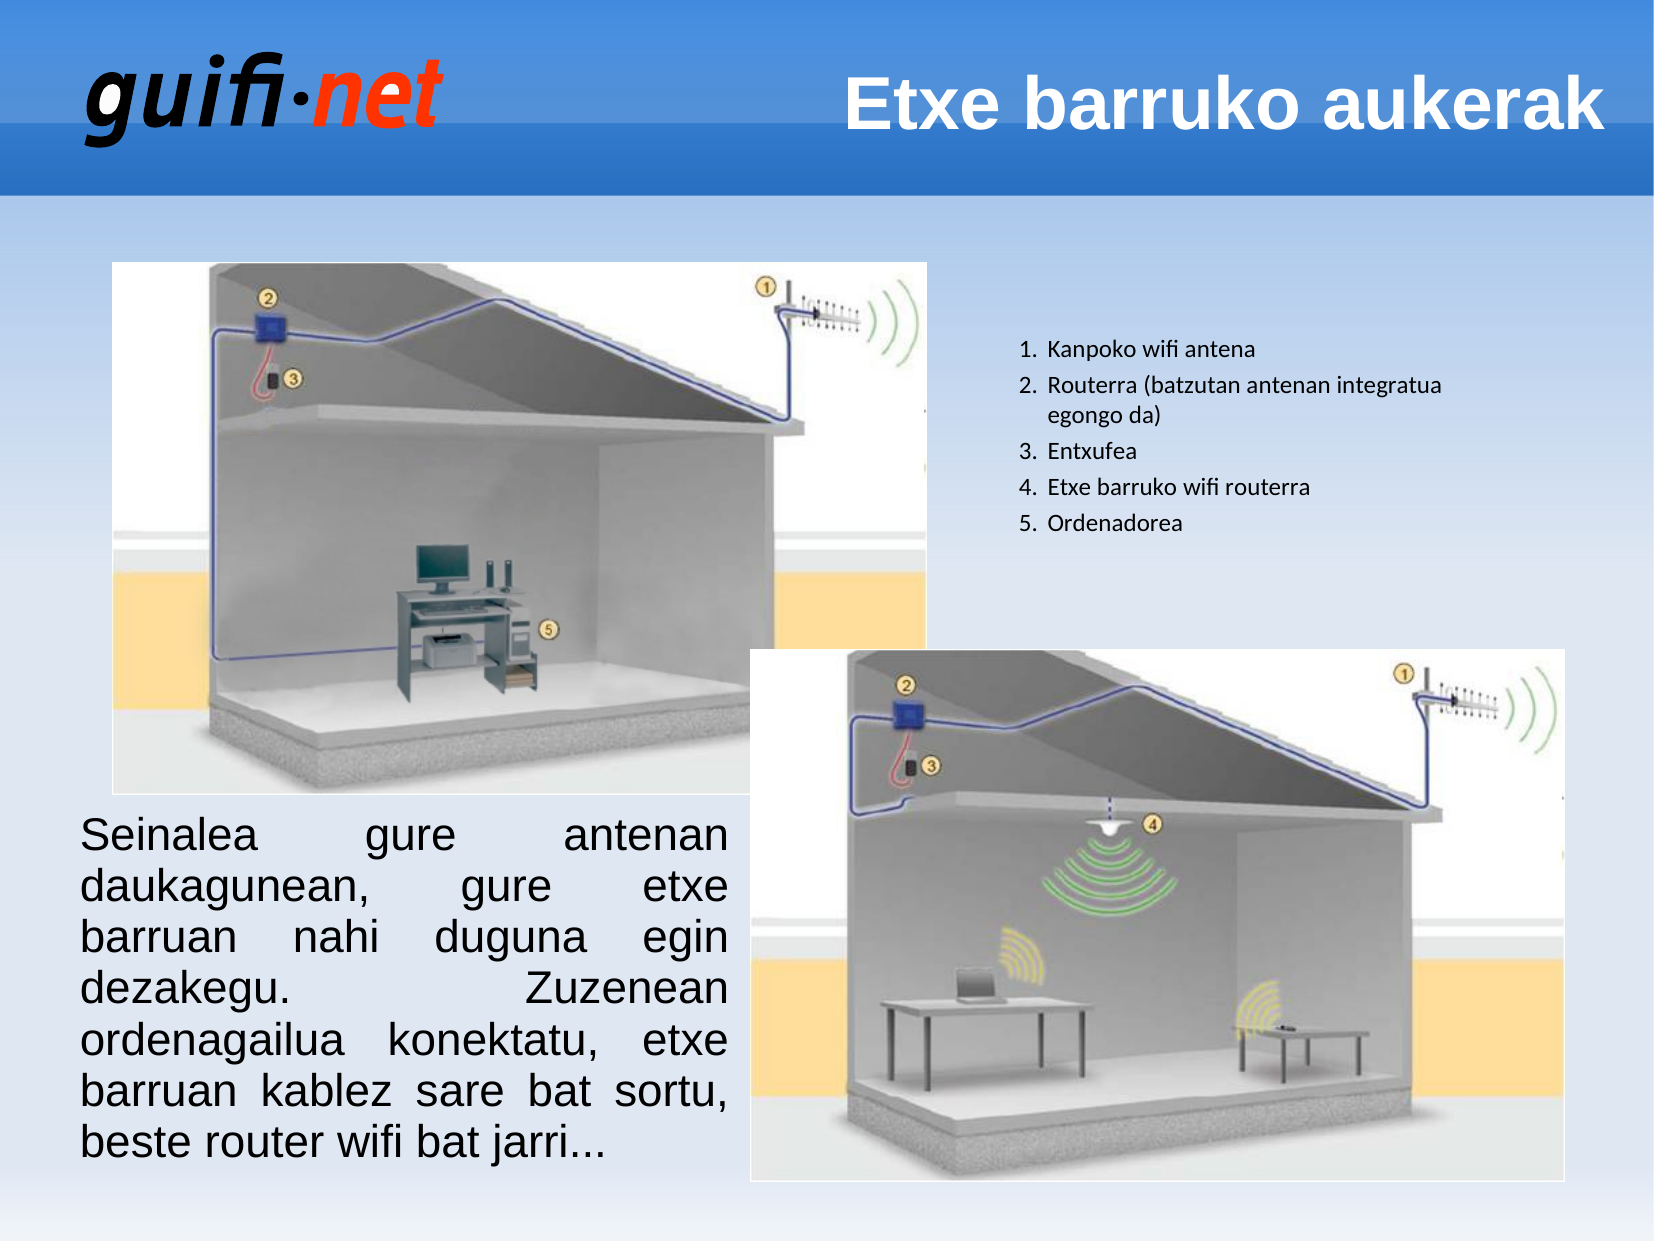

# Etxe barruko aukerak
Kanpoko wifi antena
Routerra (batzutan antenan integratua egongo da)
Entxufea
Etxe barruko wifi routerra
Ordenadorea
Seinalea gure antenan daukagunean, gure etxe barruan nahi duguna egin dezakegu. Zuzenean ordenagailua konektatu, etxe barruan kablez sare bat sortu, beste router wifi bat jarri...